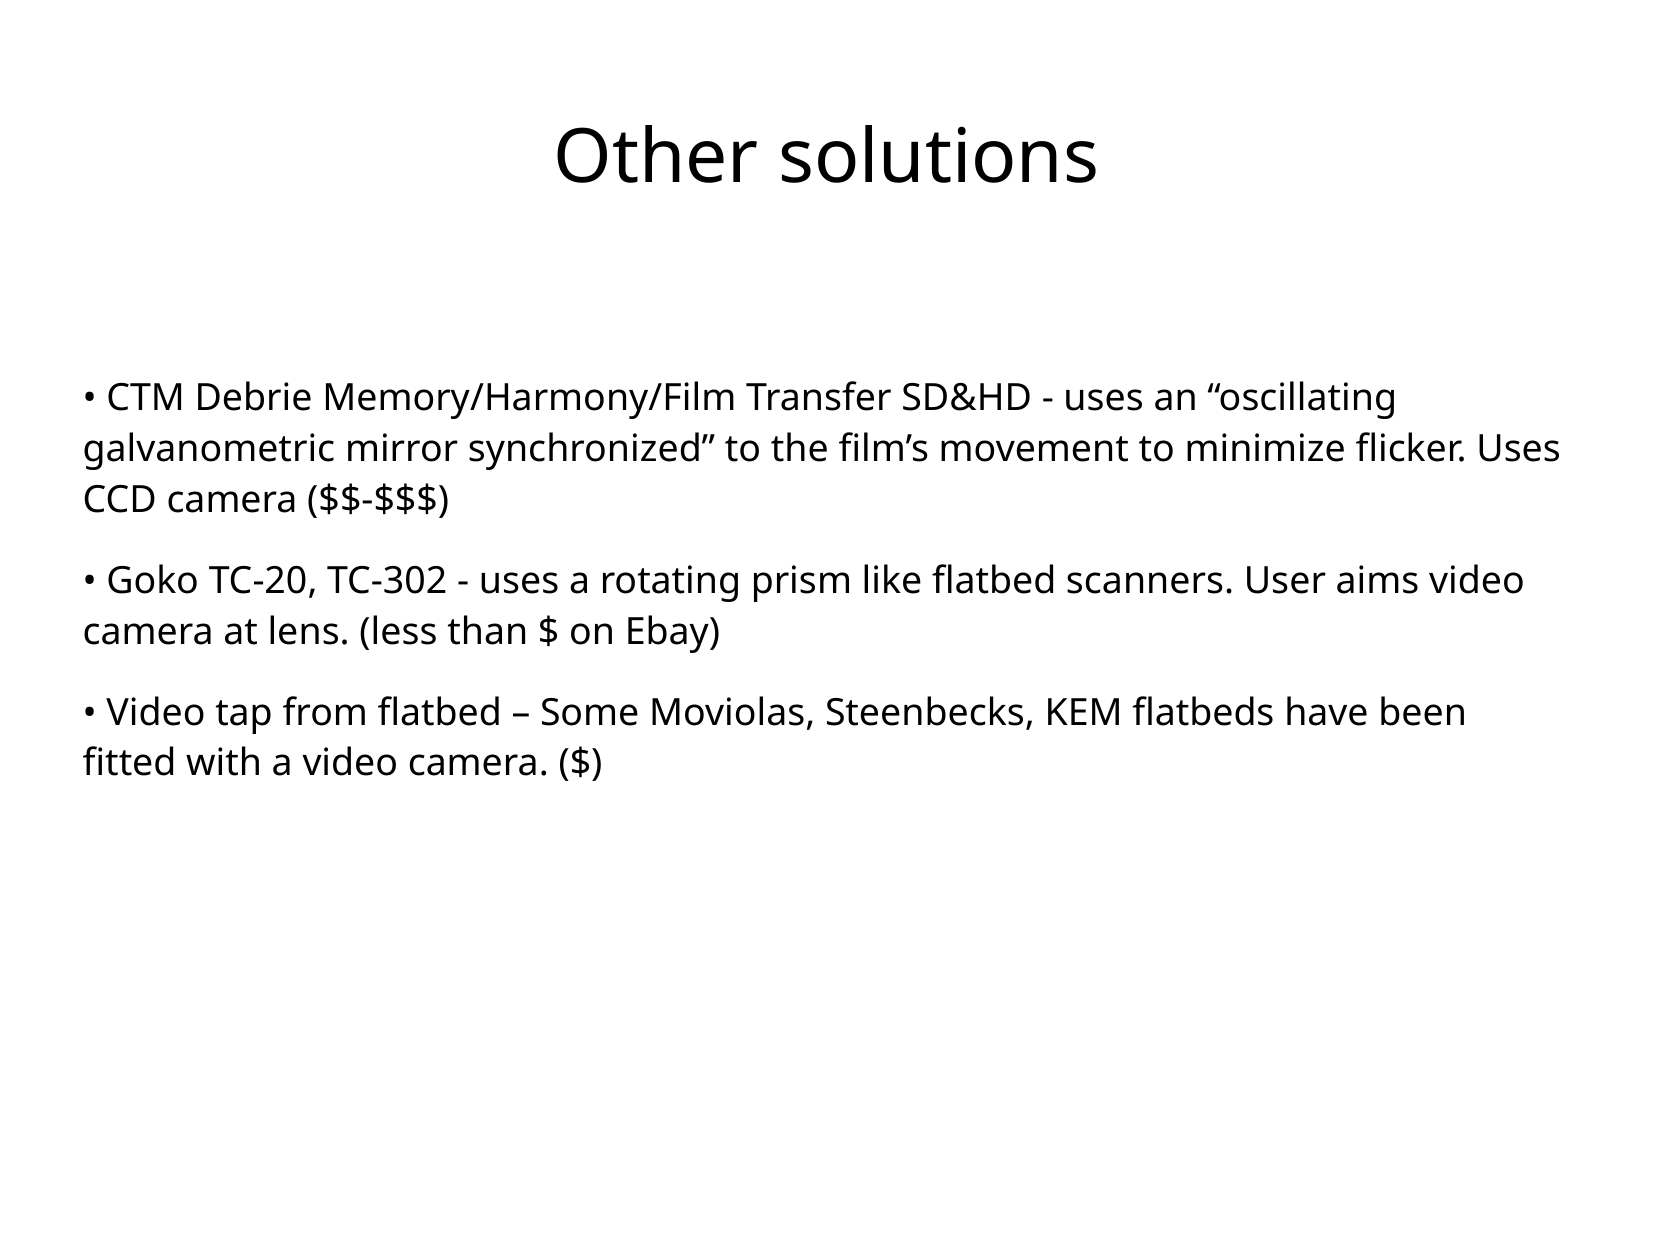

# Other solutions
• CTM Debrie Memory/Harmony/Film Transfer SD&HD - uses an “oscillating galvanometric mirror synchronized” to the film’s movement to minimize flicker. Uses CCD camera ($$-$$$)
• Goko TC-20, TC-302 - uses a rotating prism like flatbed scanners. User aims video camera at lens. (less than $ on Ebay)
• Video tap from flatbed – Some Moviolas, Steenbecks, KEM flatbeds have been fitted with a video camera. ($)